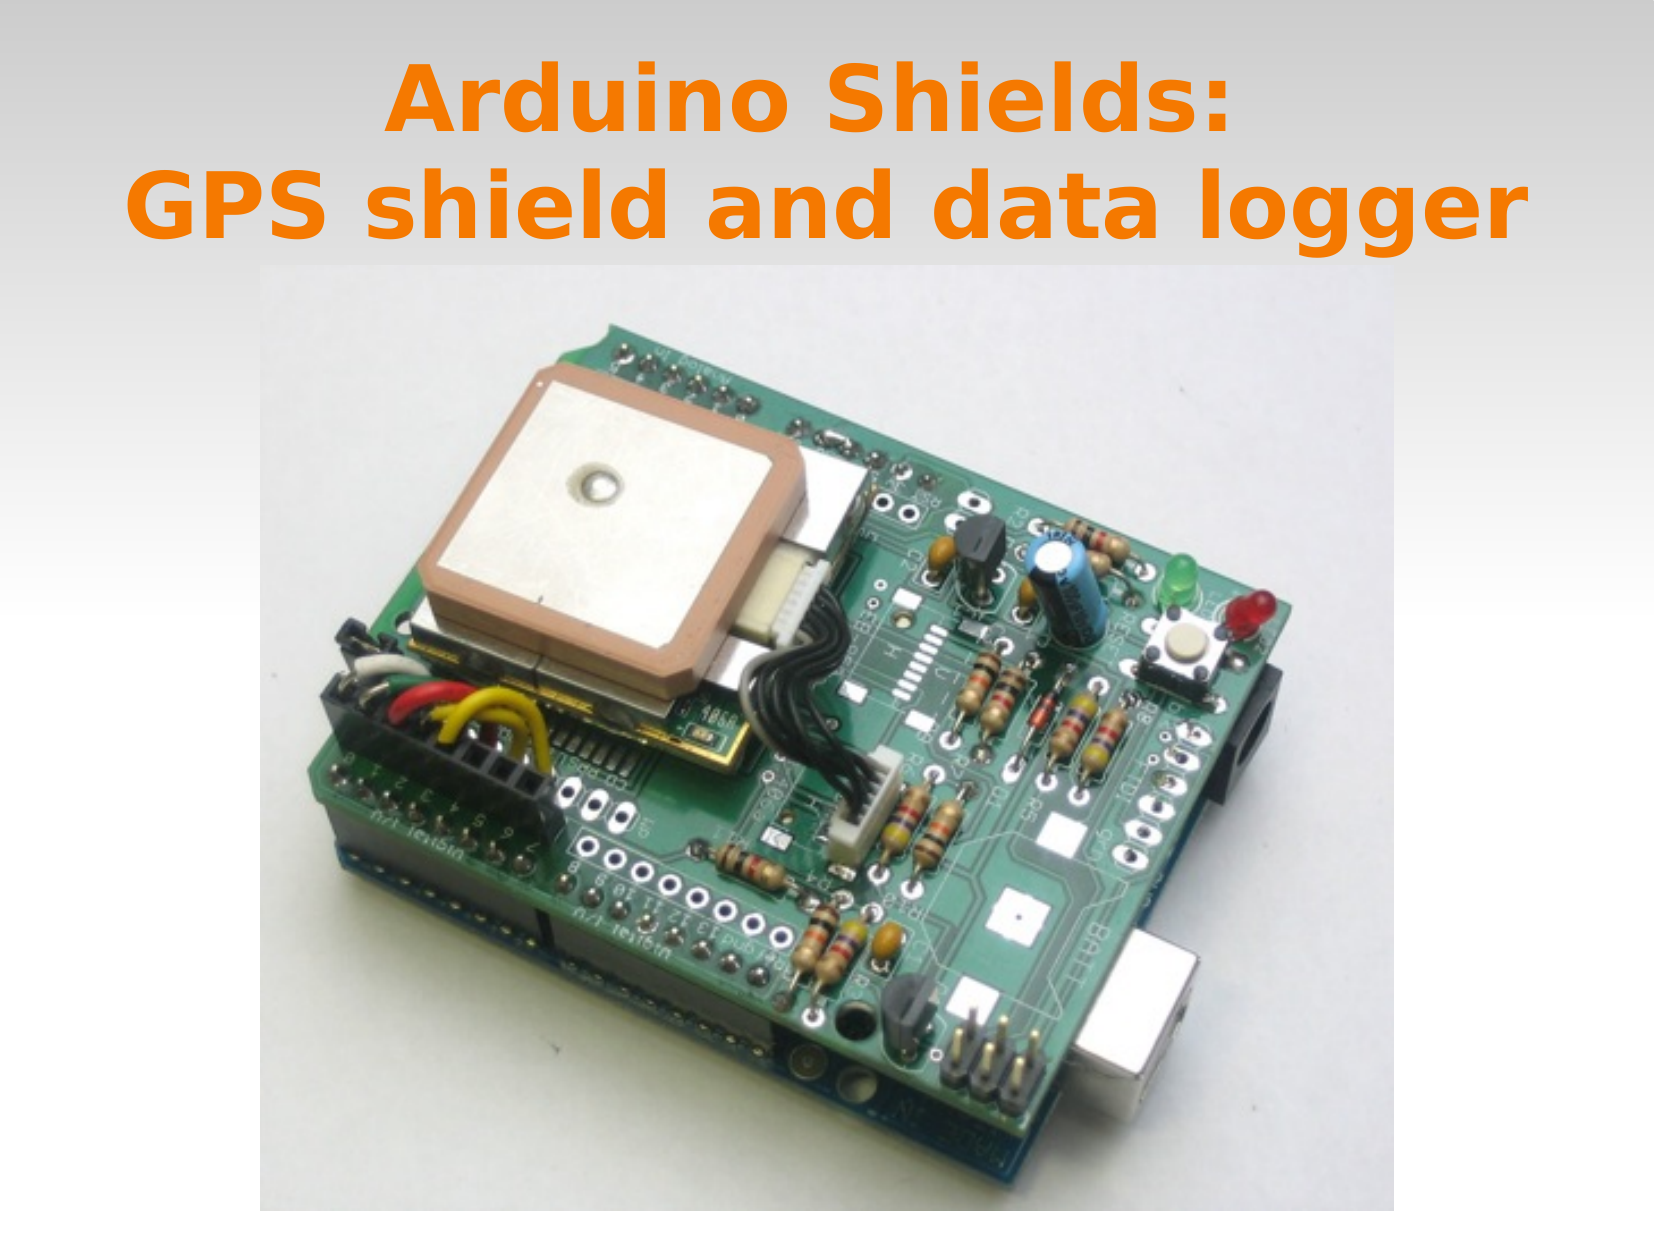

# Arduino Shields: GPS shield and data logger